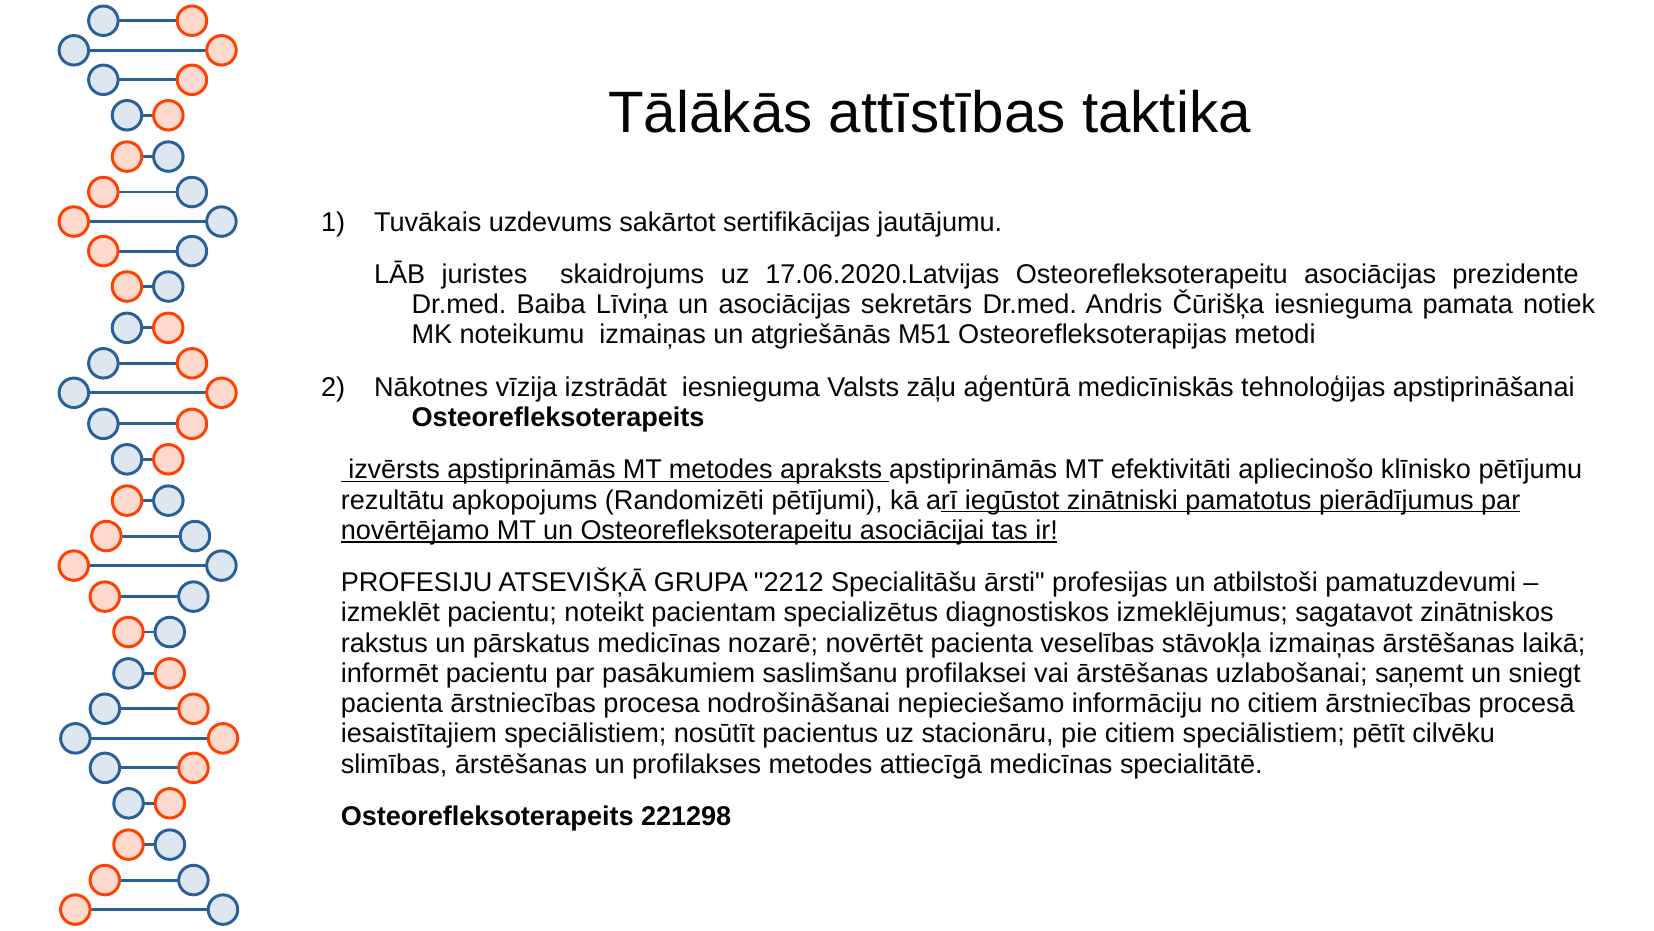

# Tālākās attīstības taktika
Tuvākais uzdevums sakārtot sertifikācijas jautājumu.
LĀB juristes skaidrojums uz 17.06.2020.Latvijas Osteorefleksoterapeitu asociācijas prezidente Dr.med. Baiba Līviņa un asociācijas sekretārs Dr.med. Andris Čūrišķa iesnieguma pamata notiek MK noteikumu izmaiņas un atgriešānās M51 Osteorefleksoterapijas metodi
Nākotnes vīzija izstrādāt iesnieguma Valsts zāļu aģentūrā medicīniskās tehnoloģijas apstiprināšanai Osteorefleksoterapeits
 izvērsts apstiprināmās MT metodes apraksts apstiprināmās MT efektivitāti apliecinošo klīnisko pētījumu rezultātu apkopojums (Randomizēti pētījumi), kā arī iegūstot zinātniski pamatotus pierādījumus par novērtējamo MT un Osteorefleksoterapeitu asociācijai tas ir!
 PROFESIJU ATSEVIŠĶĀ GRUPA "2212 Specialitāšu ārsti" profesijas un atbilstoši pamatuzdevumi – izmeklēt pacientu; noteikt pacientam specializētus diagnostiskos izmeklējumus; sagatavot zinātniskos rakstus un pārskatus medicīnas nozarē; novērtēt pacienta veselības stāvokļa izmaiņas ārstēšanas laikā; informēt pacientu par pasākumiem saslimšanu profilaksei vai ārstēšanas uzlabošanai; saņemt un sniegt pacienta ārstniecības procesa nodrošināšanai nepieciešamo informāciju no citiem ārstniecības procesā iesaistītajiem speciālistiem; nosūtīt pacientus uz stacionāru, pie citiem speciālistiem; pētīt cilvēku slimības, ārstēšanas un profilakses metodes attiecīgā medicīnas specialitātē.
 Osteorefleksoterapeits 221298
5